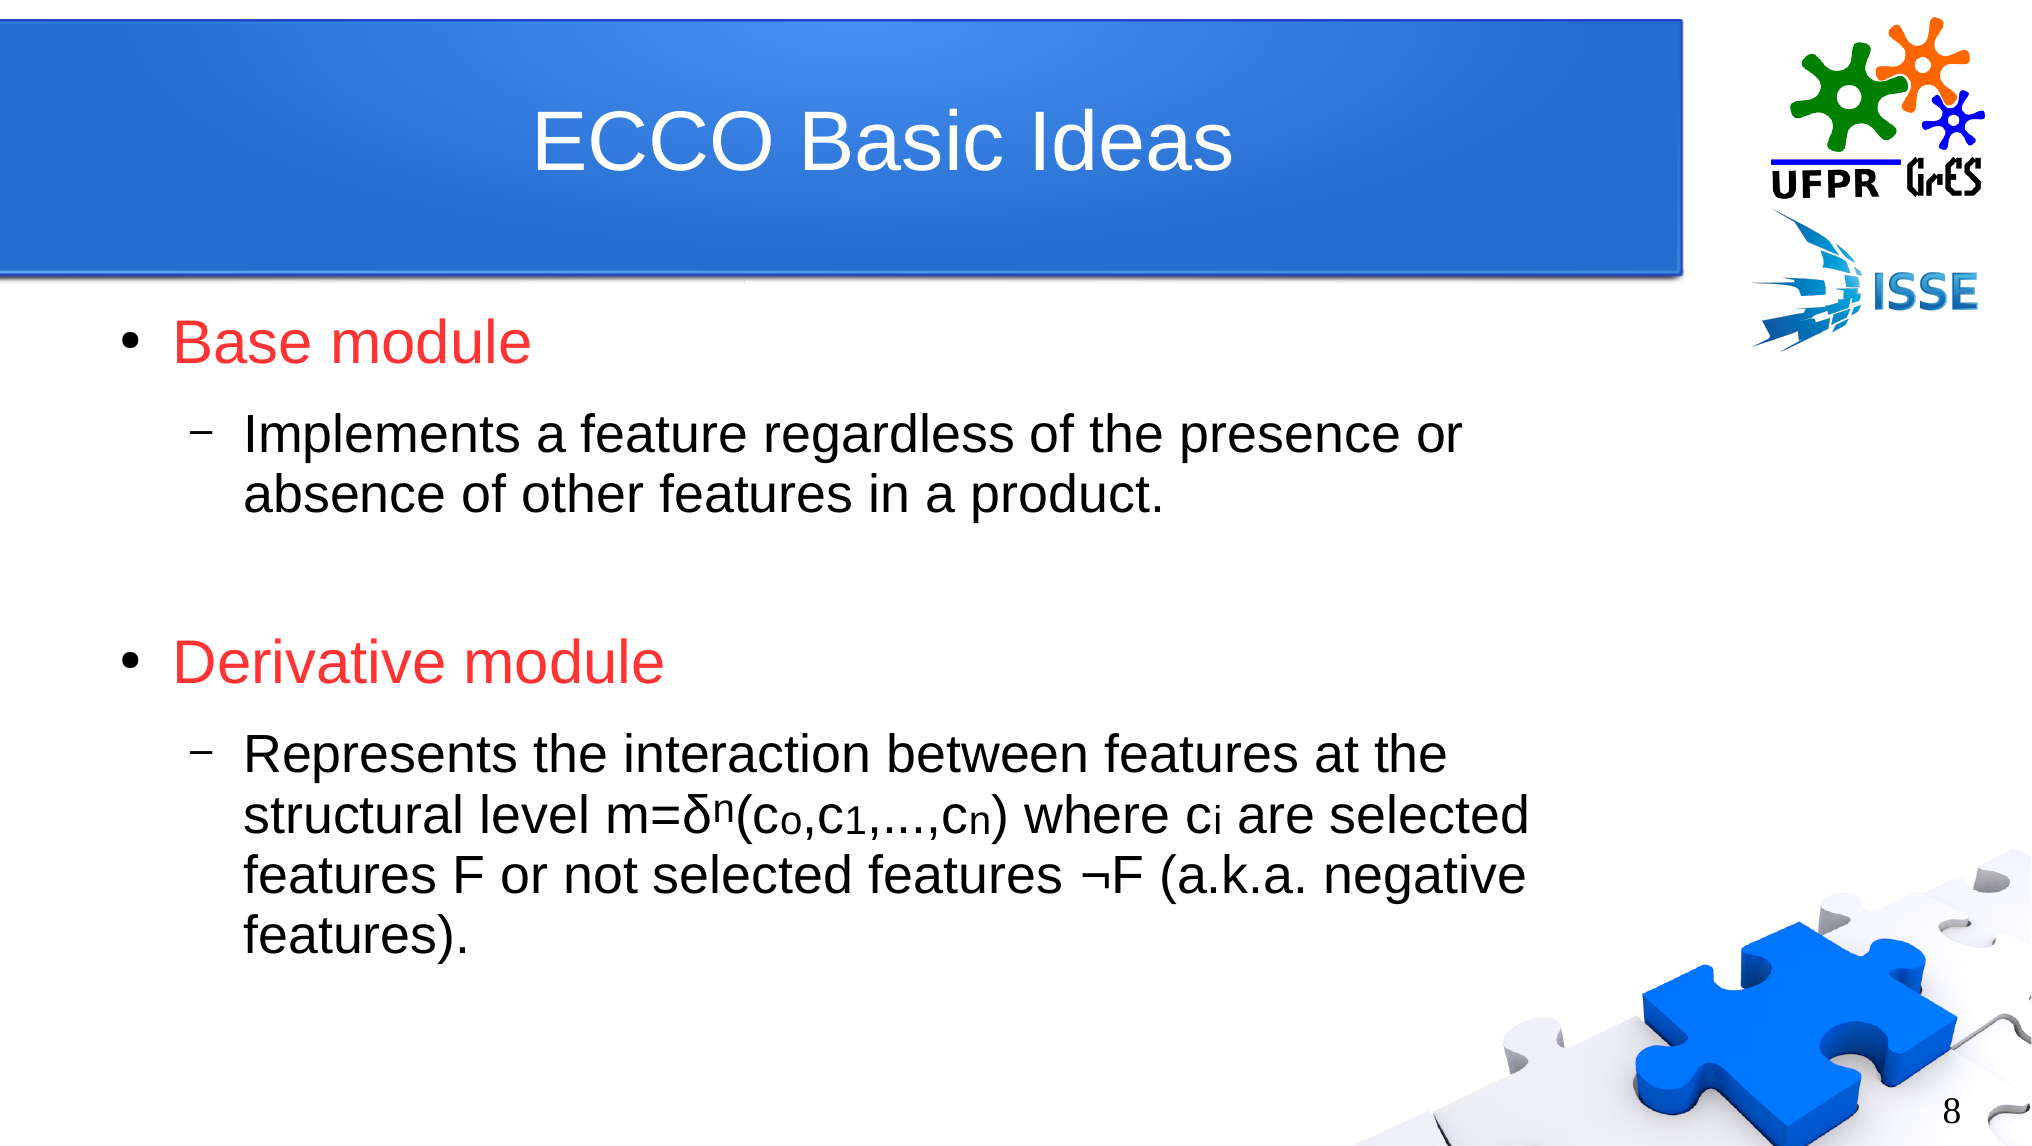

# ECCO Basic Ideas
Base module
Implements a feature regardless of the presence or absence of other features in a product.
Derivative module
Represents the interaction between features at the structural level m=δn(co,c1,...,cn) where ci are selected features F or not selected features ¬F (a.k.a. negative features).
8